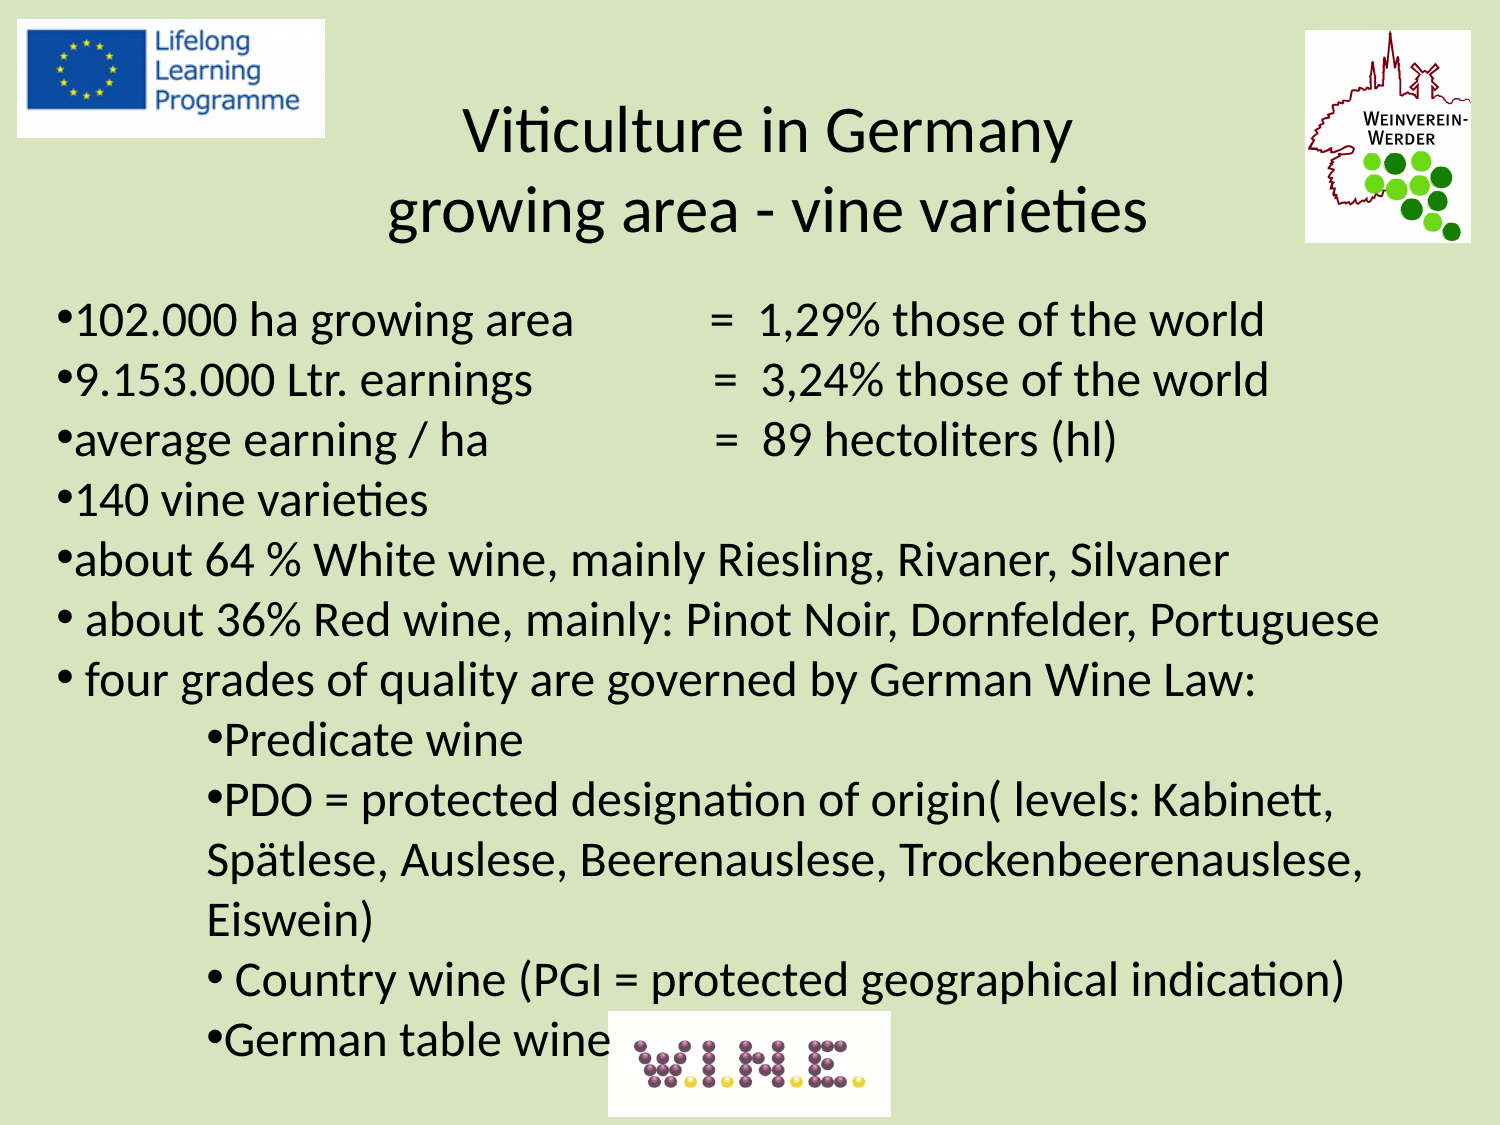

Viticulture in Germany
growing area - vine varieties
102.000 ha growing area = 1,29% those of the world
9.153.000 Ltr. earnings = 3,24% those of the world
average earning / ha = 89 hectoliters (hl)
140 vine varieties
about 64 % White wine, mainly Riesling, Rivaner, Silvaner
 about 36% Red wine, mainly: Pinot Noir, Dornfelder, Portuguese
 four grades of quality are governed by German Wine Law:
Predicate wine
PDO = protected designation of origin( levels: Kabinett, Spätlese, Auslese, Beerenauslese, Trockenbeerenauslese, Eiswein)
 Country wine (PGI = protected geographical indication)
German table wine